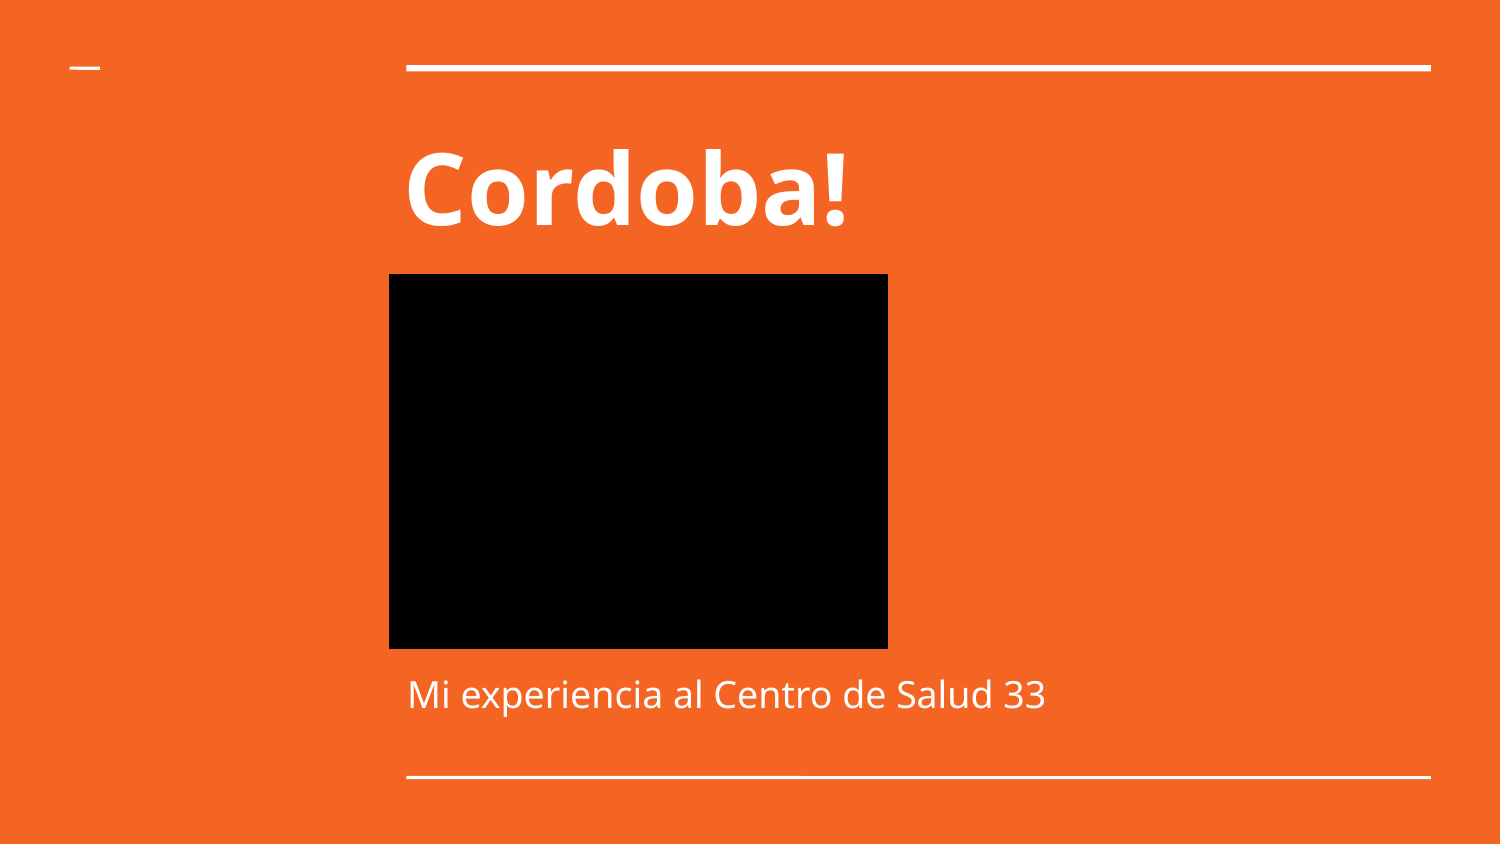

# Cordoba!
Mi experiencia al Centro de Salud 33